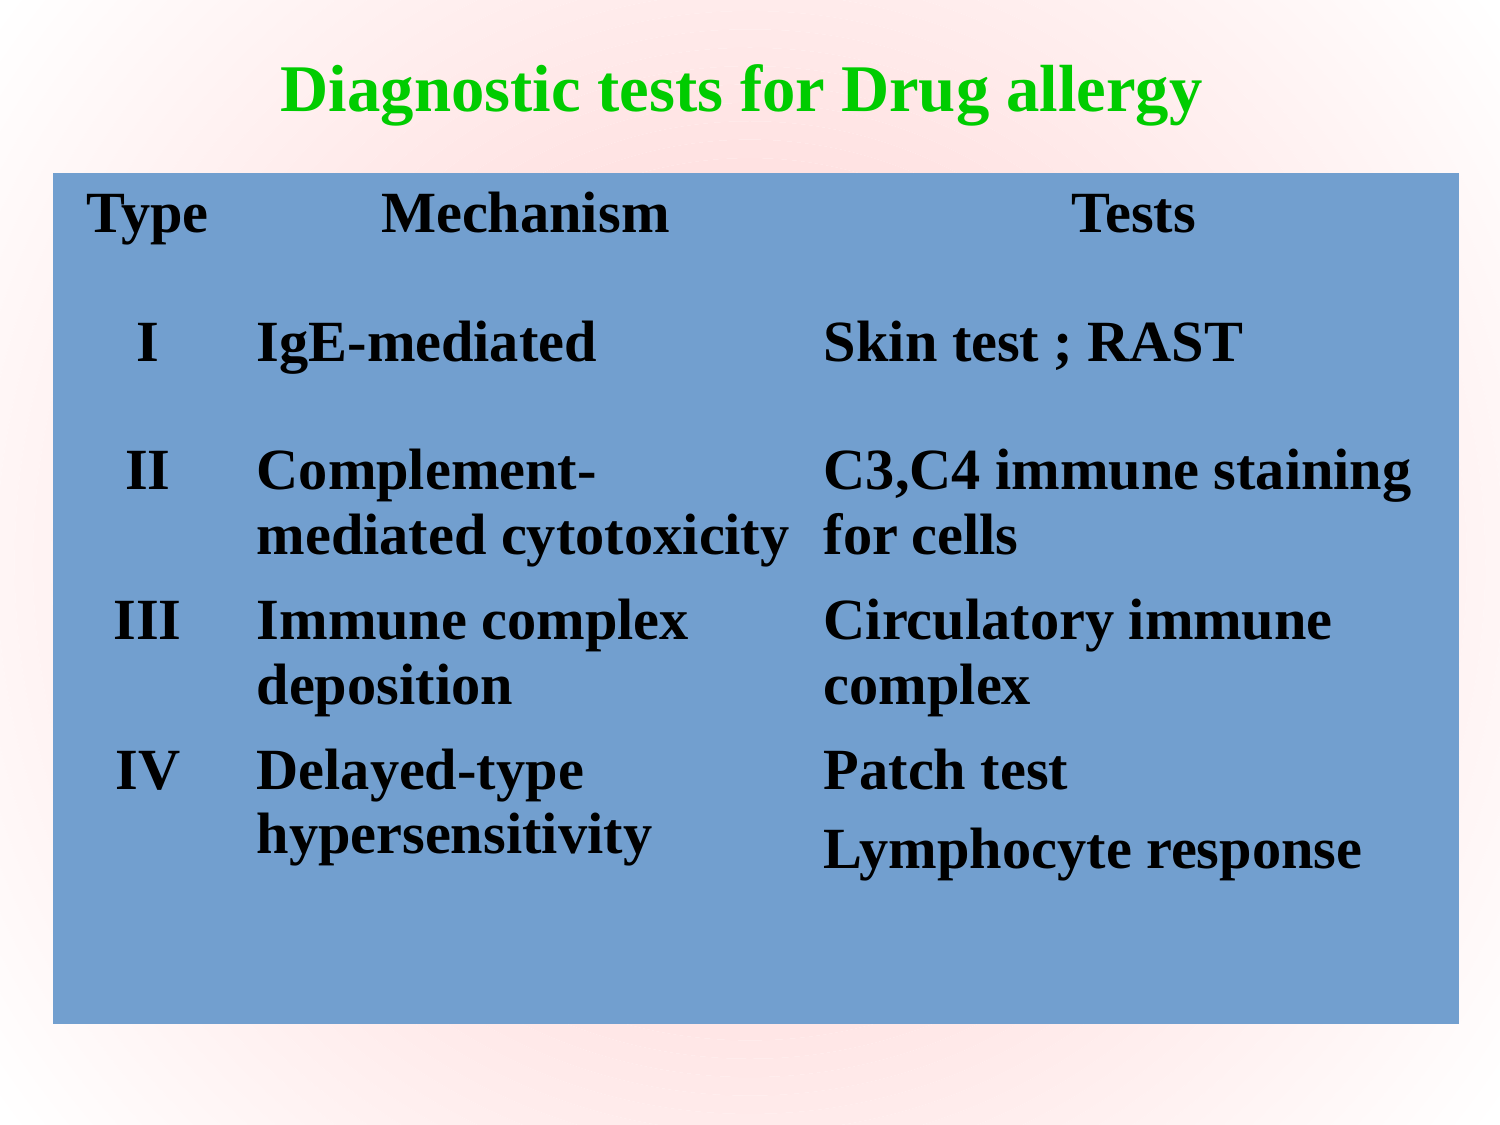

Diagnostic tests for Drug allergy
| Type | Mechanism | Tests |
| --- | --- | --- |
| I | IgE-mediated | Skin test ; RAST |
| II | Complement-mediated cytotoxicity | C3,C4 immune staining for cells |
| III | Immune complex deposition | Circulatory immune complex |
| IV | Delayed-type hypersensitivity | Patch test Lymphocyte response |
| | | |